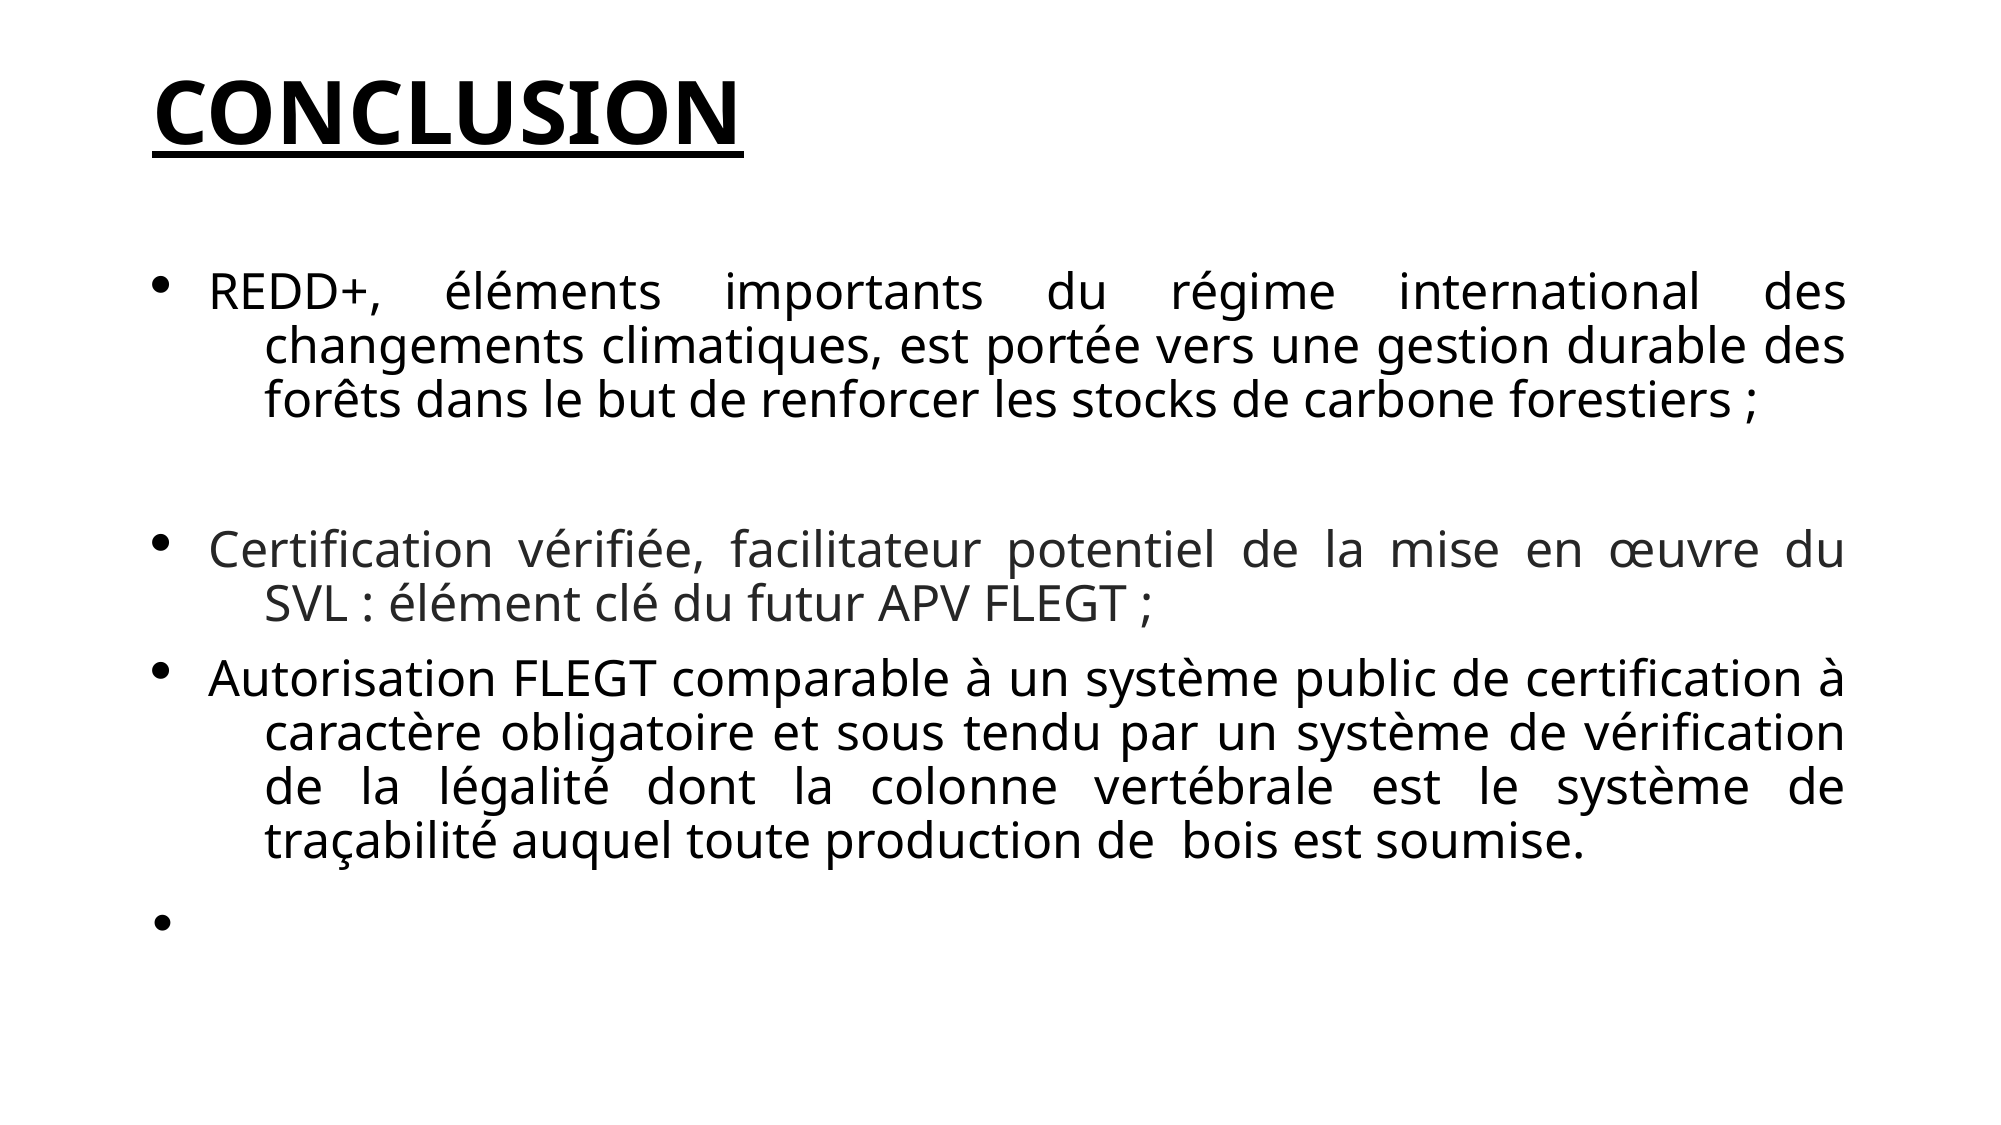

# CONCLUSION
REDD+, éléments importants du régime international des changements climatiques, est portée vers une gestion durable des forêts dans le but de renforcer les stocks de carbone forestiers ;
Certification vérifiée, facilitateur potentiel de la mise en œuvre du SVL : élément clé du futur APV FLEGT ;
Autorisation FLEGT comparable à un système public de certification à caractère obligatoire et sous tendu par un système de vérification de la légalité dont la colonne vertébrale est le système de traçabilité auquel toute production de bois est soumise.